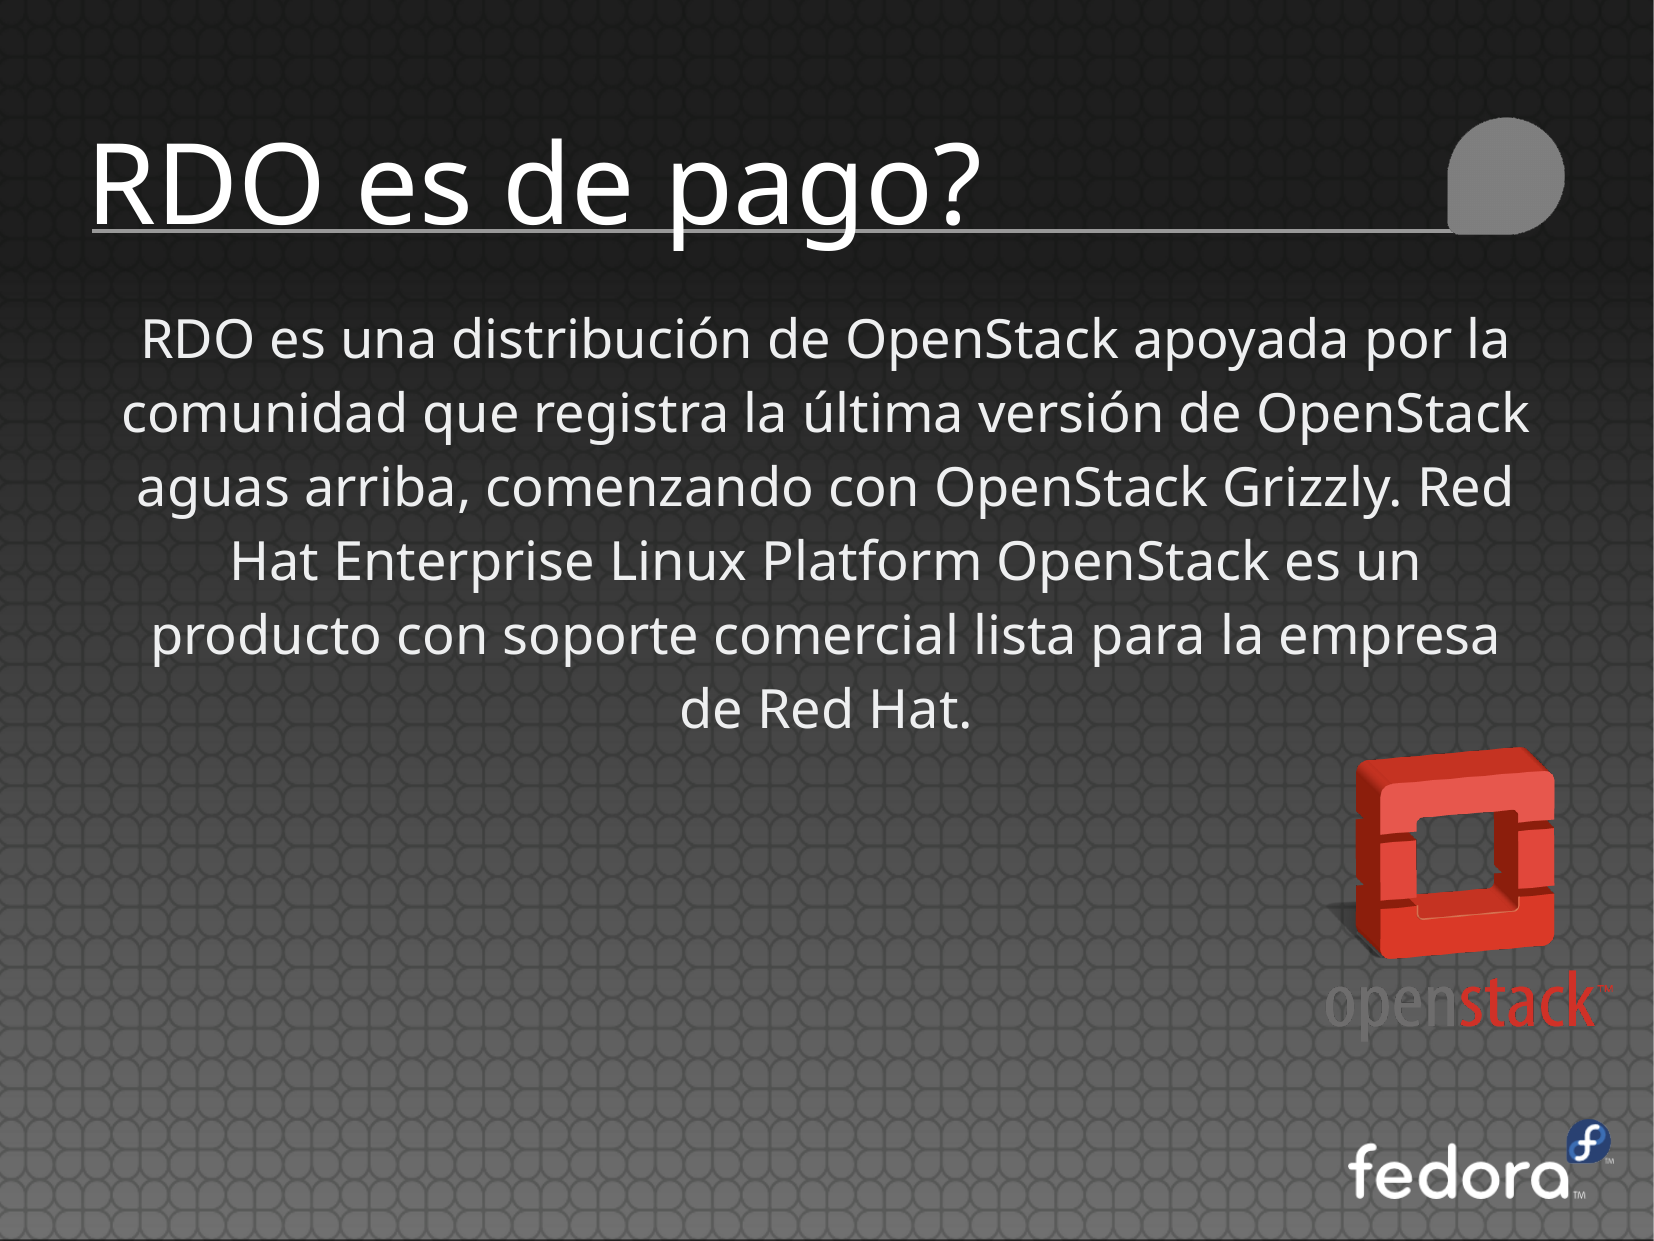

# RDO es de pago?
RDO es una distribución de OpenStack apoyada por la comunidad que registra la última versión de OpenStack aguas arriba, comenzando con OpenStack Grizzly. Red Hat Enterprise Linux Platform OpenStack es un producto con soporte comercial lista para la empresa de Red Hat.